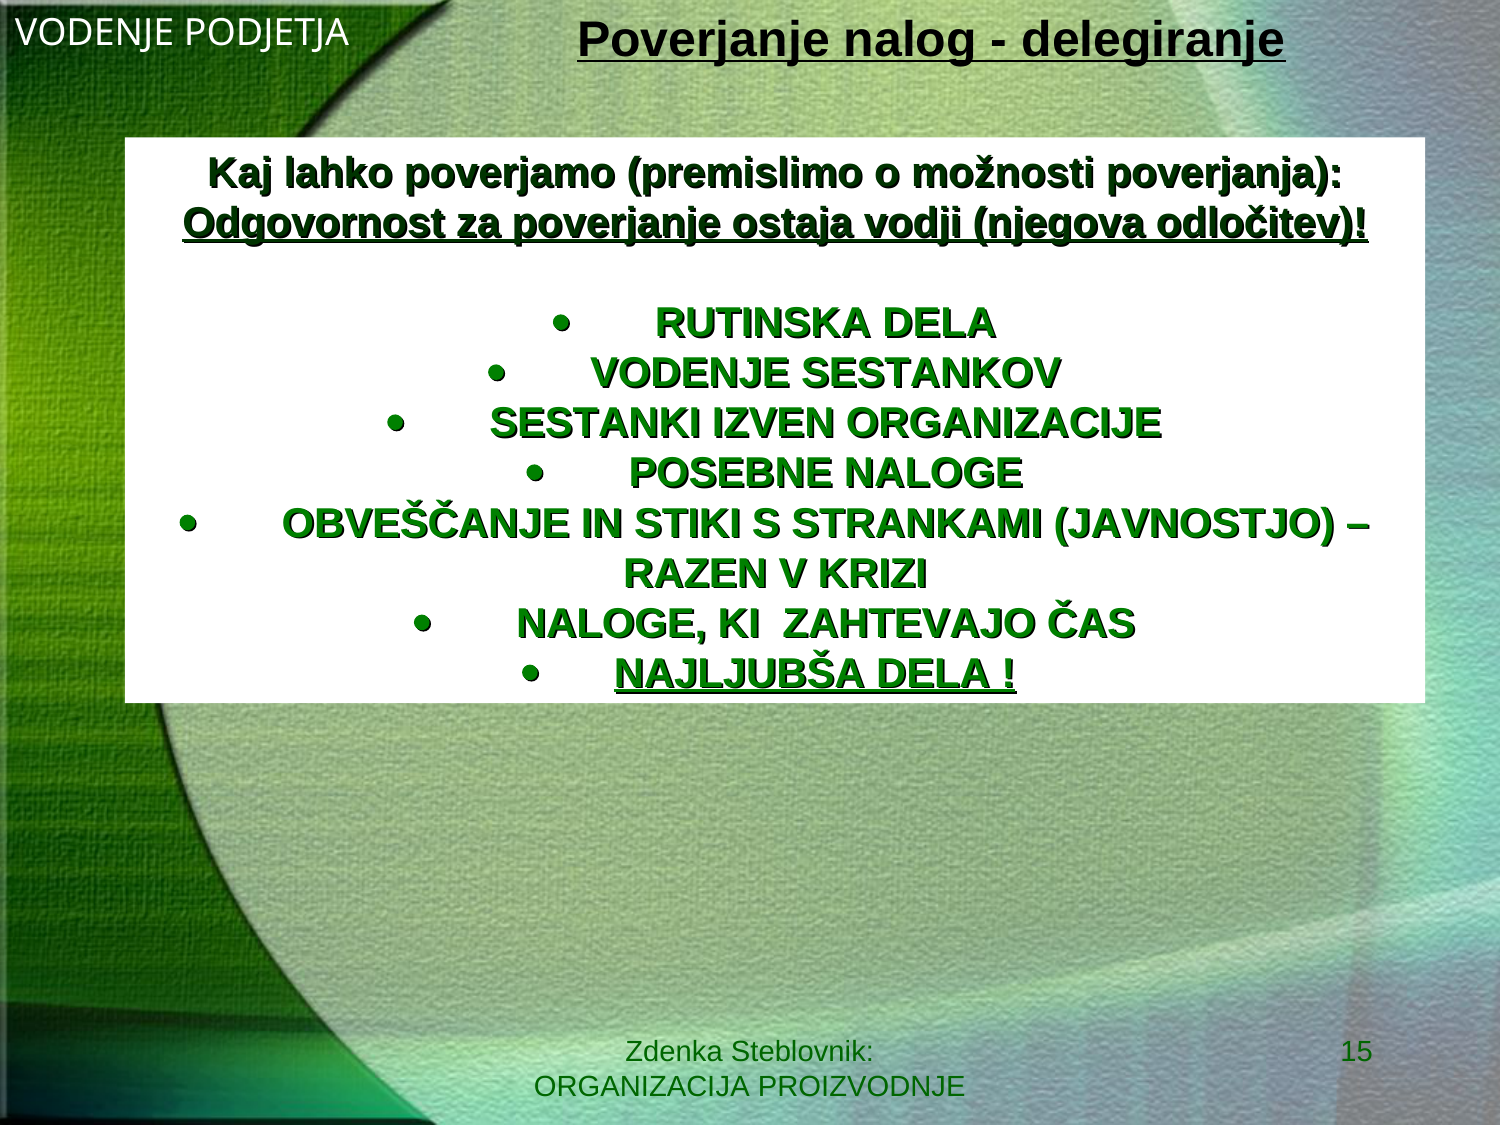

VODENJE PODJETJA
Poverjanje nalog - delegiranje
Kaj lahko poverjamo (premislimo o možnosti poverjanja):
Odgovornost za poverjanje ostaja vodji (njegova odločitev)!
        RUTINSKA DELA
        VODENJE SESTANKOV
        SESTANKI IZVEN ORGANIZACIJE
        POSEBNE NALOGE
        OBVEŠČANJE IN STIKI S STRANKAMI (JAVNOSTJO) – RAZEN V KRIZI
        NALOGE, KI ZAHTEVAJO ČAS
       NAJLJUBŠA DELA !
Zdenka Steblovnik: ORGANIZACIJA PROIZVODNJE